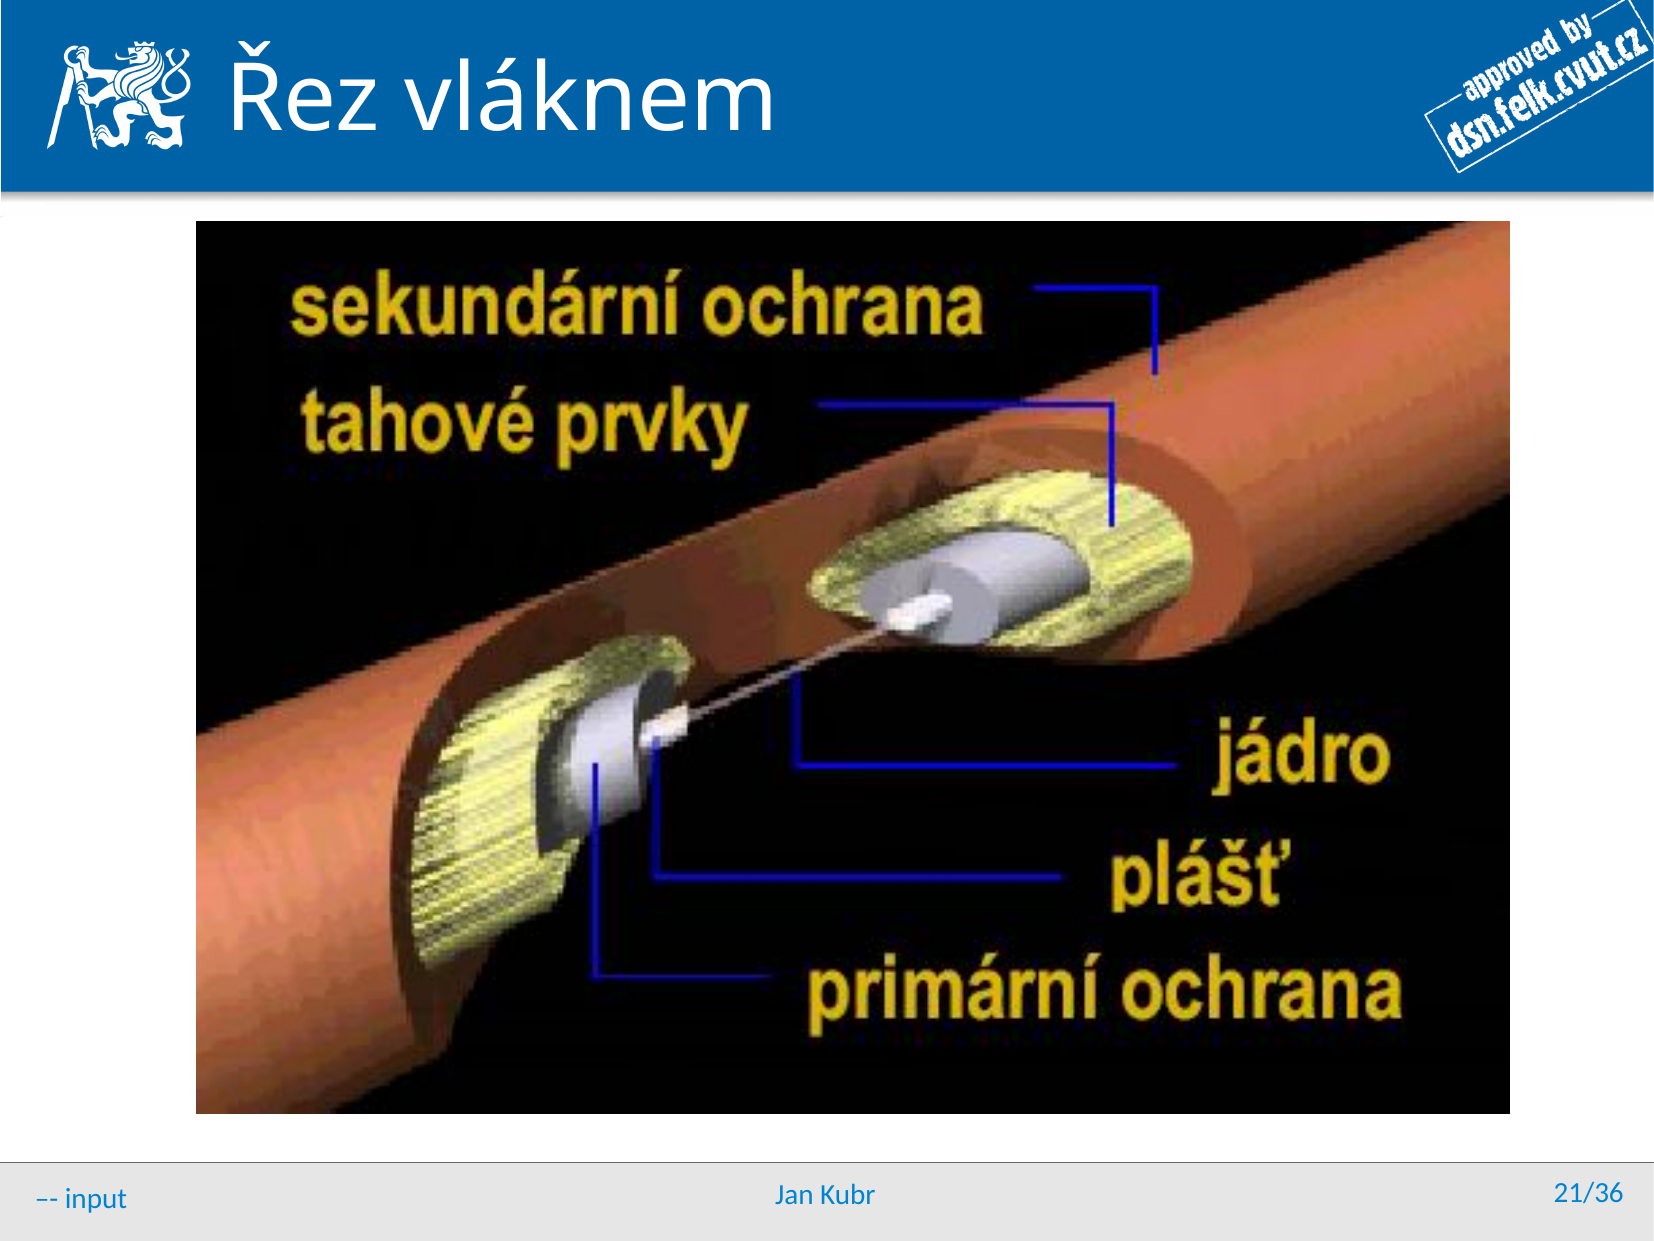

# Řez vláknem
21
Jan Kubr
02/2006